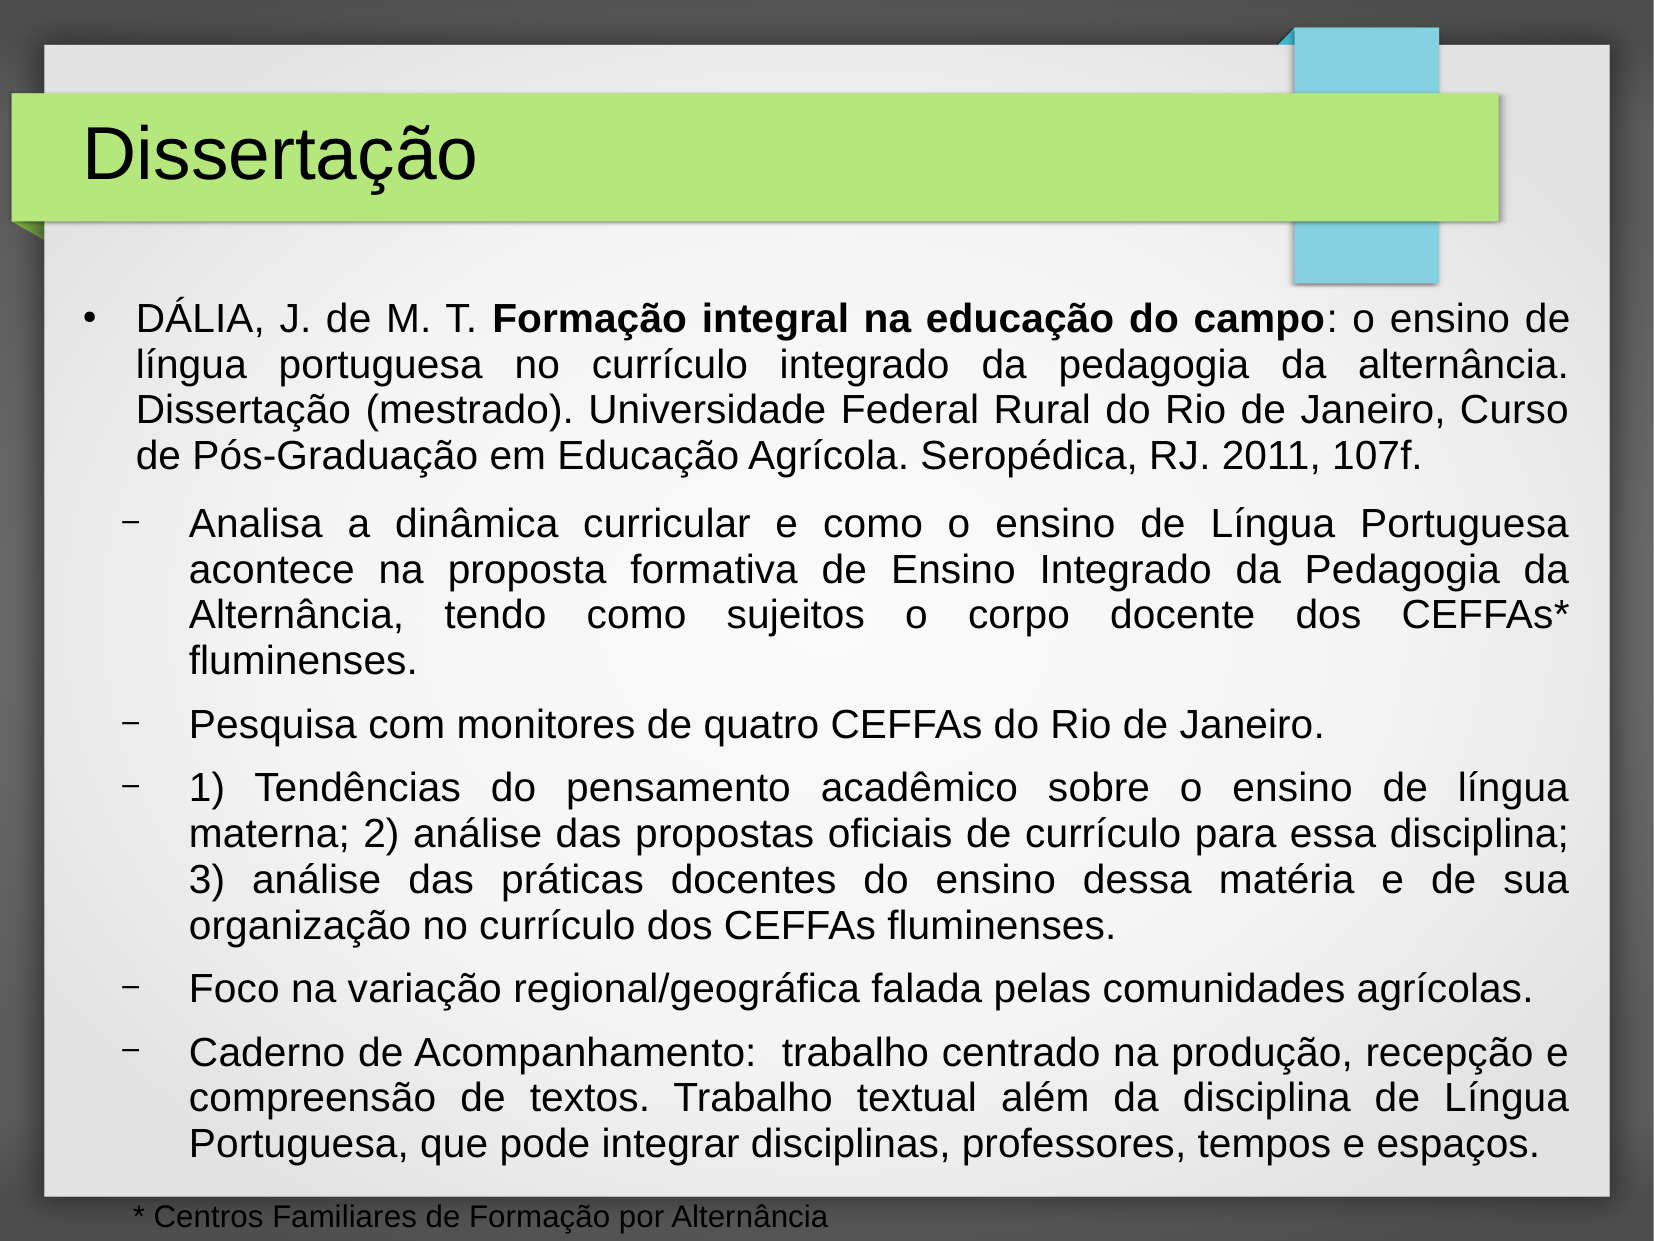

# Dissertação
DÁLIA, J. de M. T. Formação integral na educação do campo: o ensino de língua portuguesa no currículo integrado da pedagogia da alternância. Dissertação (mestrado). Universidade Federal Rural do Rio de Janeiro, Curso de Pós-Graduação em Educação Agrícola. Seropédica, RJ. 2011, 107f.
Analisa a dinâmica curricular e como o ensino de Língua Portuguesa acontece na proposta formativa de Ensino Integrado da Pedagogia da Alternância, tendo como sujeitos o corpo docente dos CEFFAs* fluminenses.
Pesquisa com monitores de quatro CEFFAs do Rio de Janeiro.
1) Tendências do pensamento acadêmico sobre o ensino de língua materna; 2) análise das propostas oficiais de currículo para essa disciplina; 3) análise das práticas docentes do ensino dessa matéria e de sua organização no currículo dos CEFFAs fluminenses.
Foco na variação regional/geográfica falada pelas comunidades agrícolas.
Caderno de Acompanhamento: trabalho centrado na produção, recepção e compreensão de textos. Trabalho textual além da disciplina de Língua Portuguesa, que pode integrar disciplinas, professores, tempos e espaços.
* Centros Familiares de Formação por Alternância